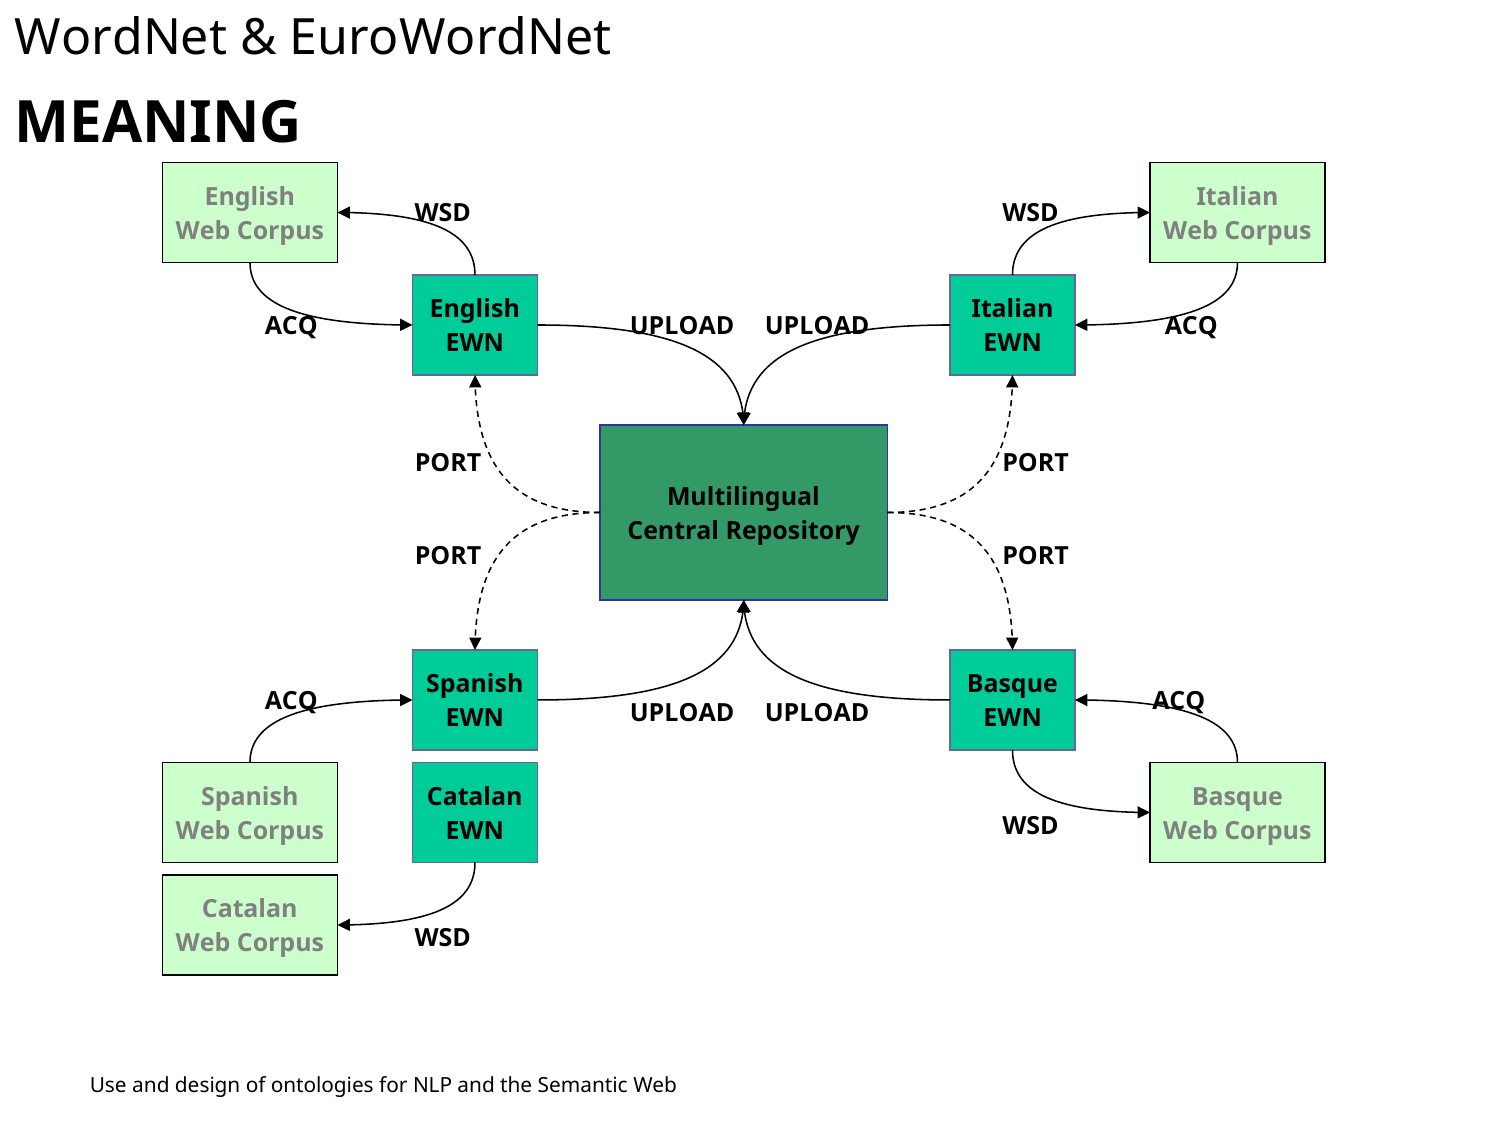

# WordNet & EuroWordNet MEANING
English
Web Corpus
Italian
Web Corpus
WSD
WSD
English
EWN
Italian
EWN
ACQ
UPLOAD
UPLOAD
ACQ
Multilingual
Central Repository
PORT
PORT
PORT
PORT
Spanish
EWN
Basque
EWN
ACQ
ACQ
UPLOAD
UPLOAD
Spanish
Web Corpus
Catalan
EWN
Basque
Web Corpus
WSD
Catalan
Web Corpus
WSD